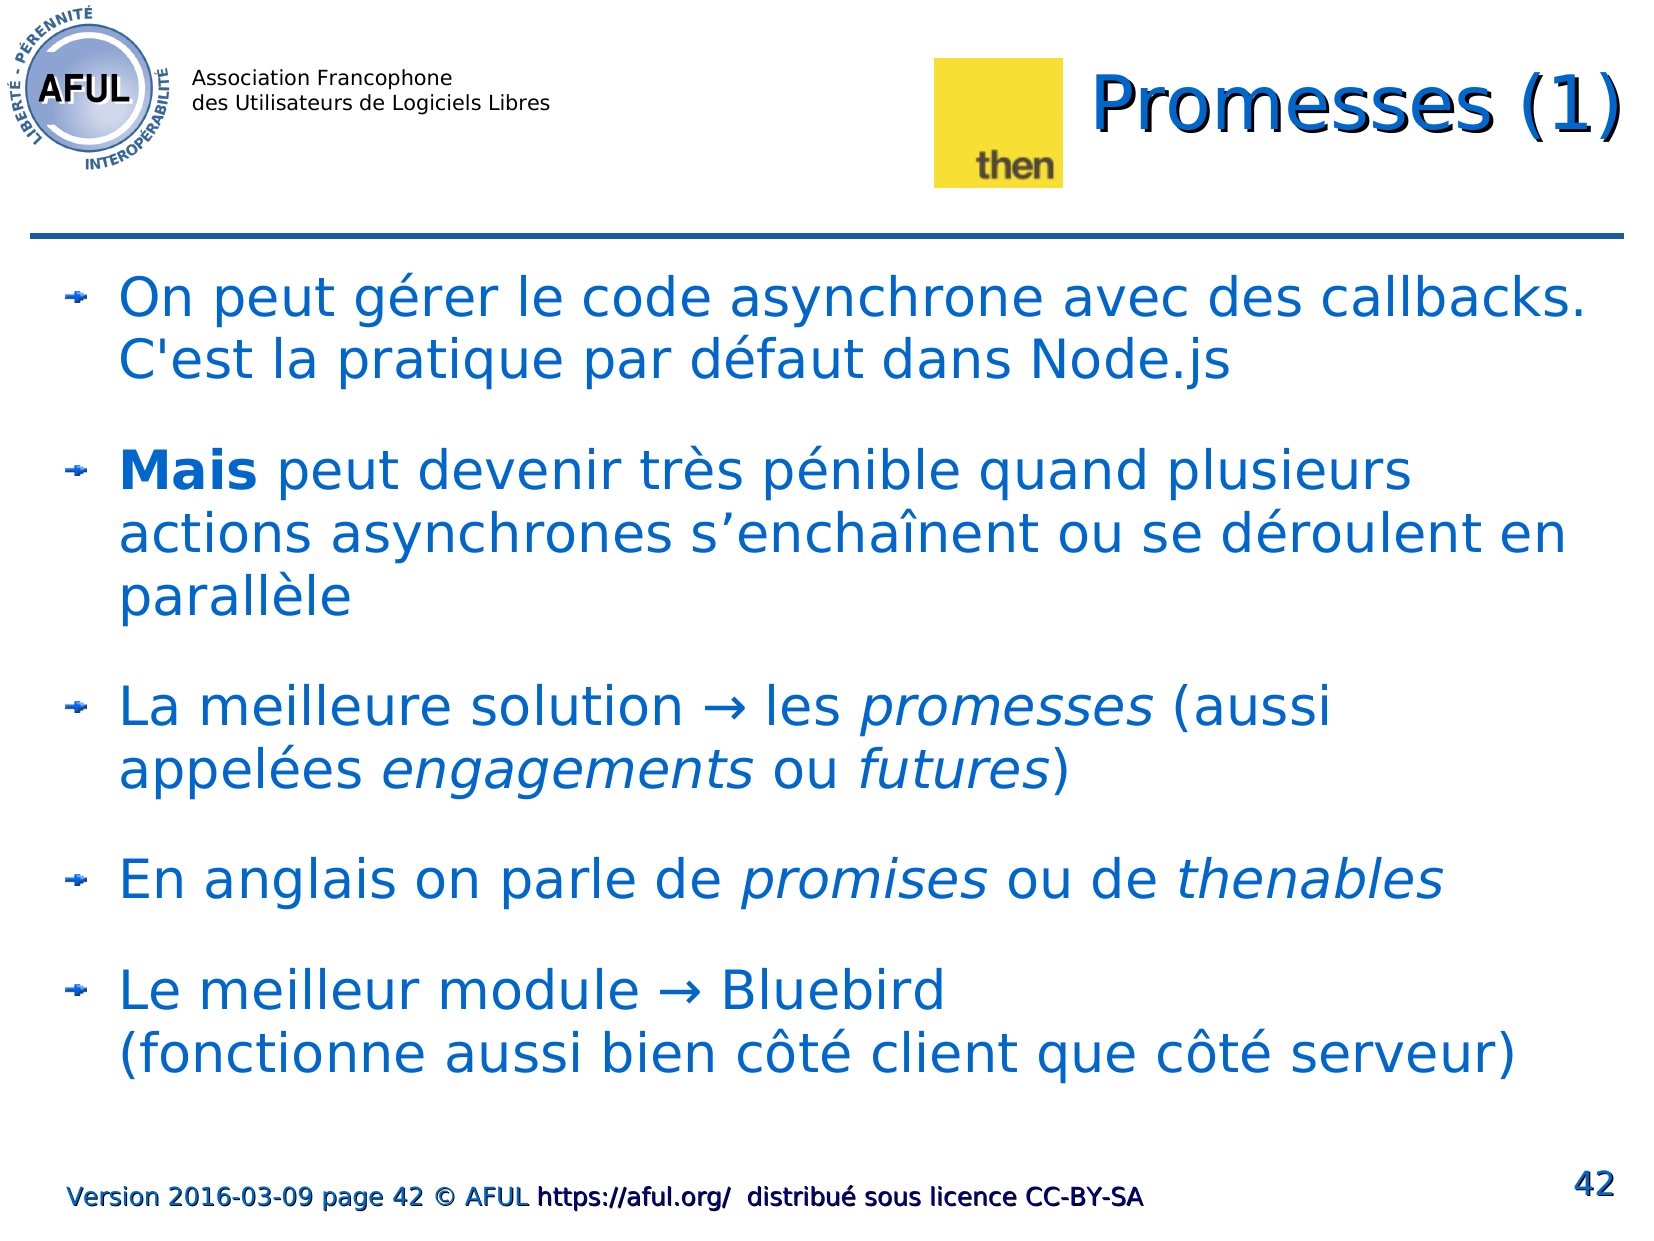

# Promesses (1)
On peut gérer le code asynchrone avec des callbacks. C'est la pratique par défaut dans Node.js
Mais peut devenir très pénible quand plusieurs actions asynchrones s’enchaînent ou se déroulent en parallèle
La meilleure solution → les promesses (aussi appelées engagements ou futures)
En anglais on parle de promises ou de thenables
Le meilleur module → Bluebird
(fonctionne aussi bien côté client que côté serveur)